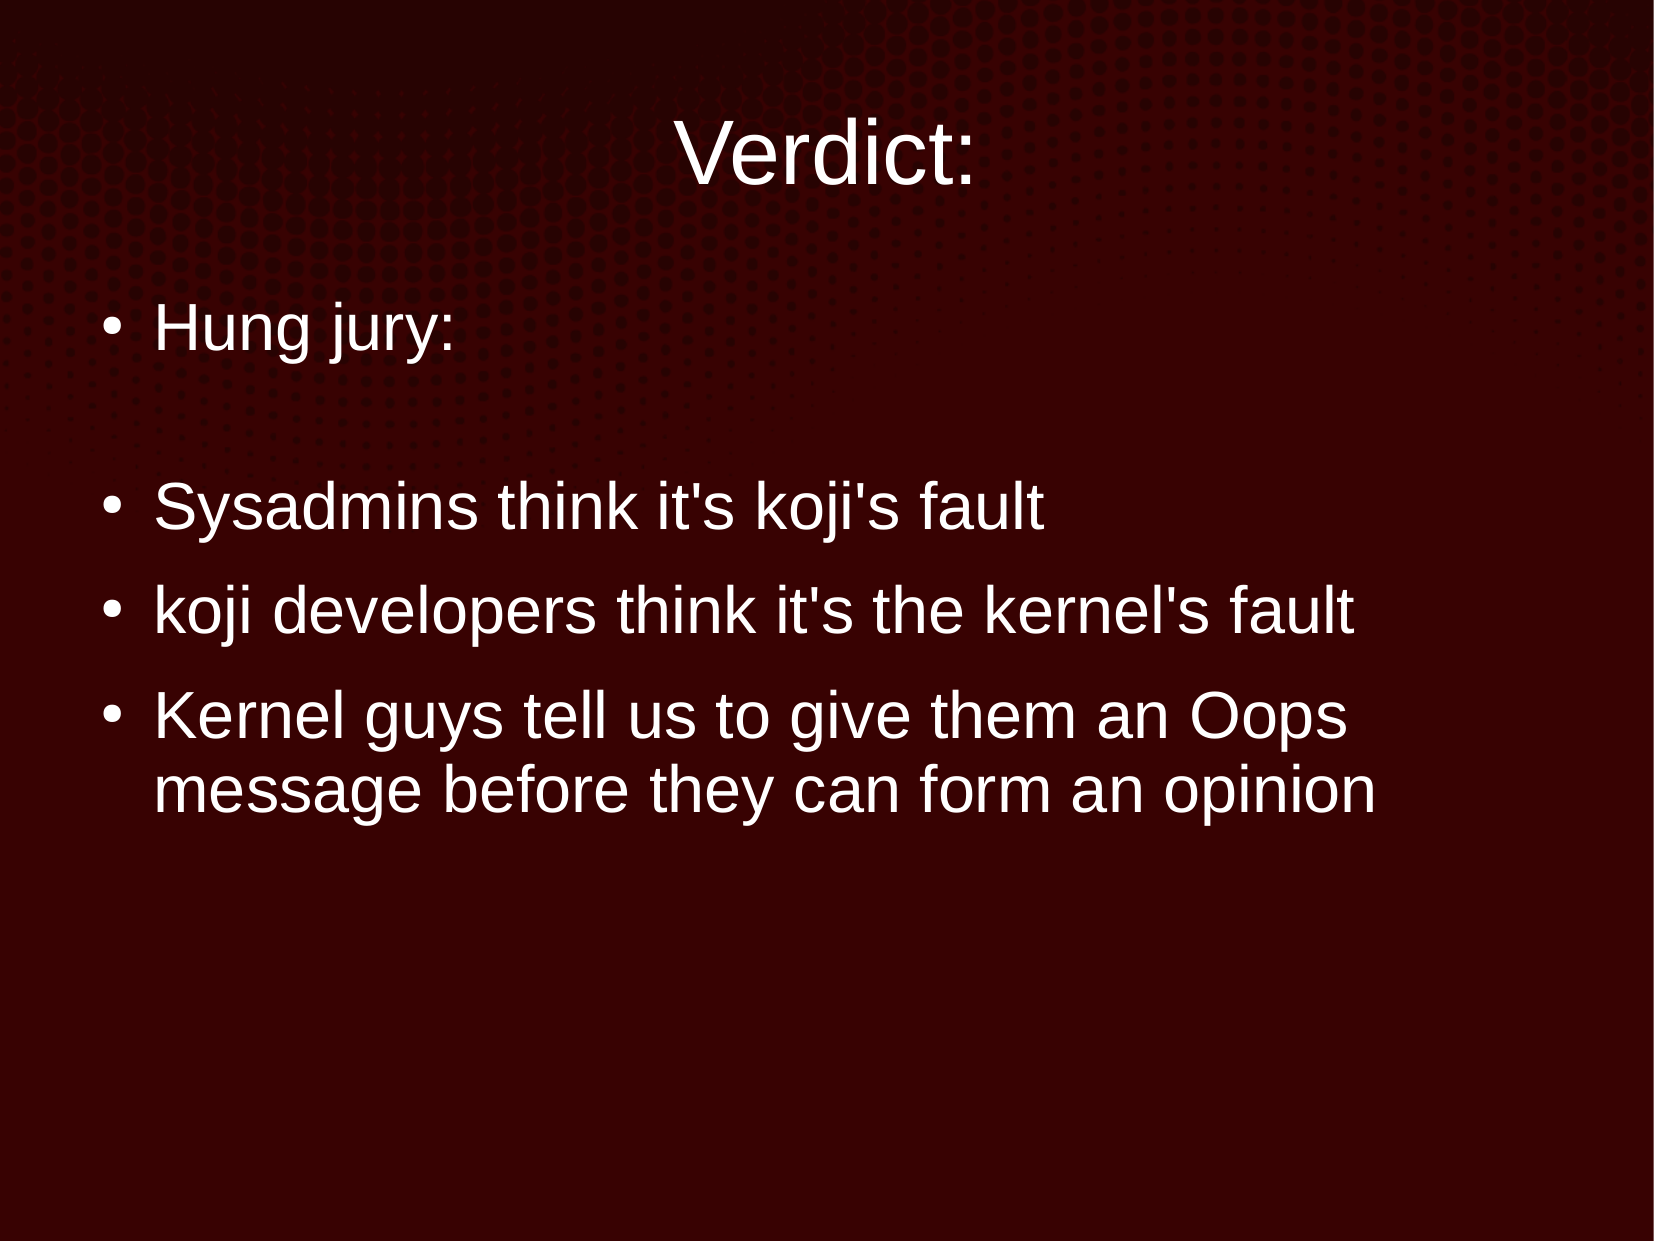

# Verdict:
Hung jury:
Sysadmins think it's koji's fault
koji developers think it's the kernel's fault
Kernel guys tell us to give them an Oops message before they can form an opinion